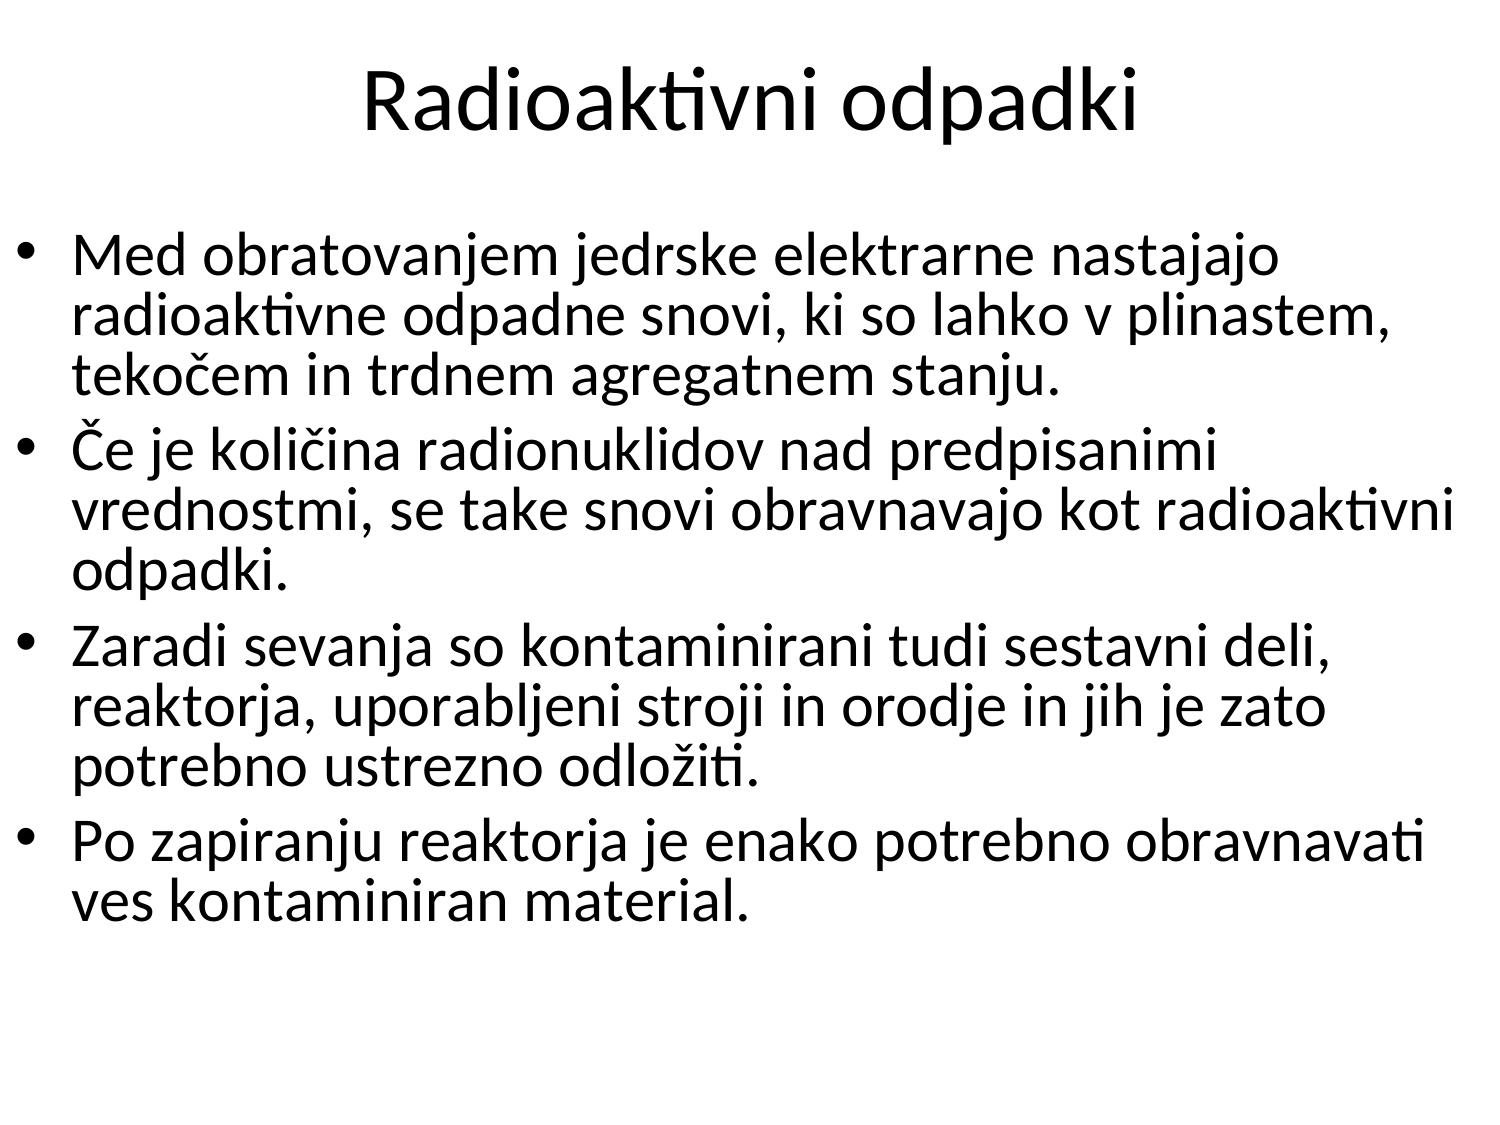

Radioaktivni odpadki
Med obratovanjem jedrske elektrarne nastajajo radioaktivne odpadne snovi, ki so lahko v plinastem, tekočem in trdnem agregatnem stanju.
Če je količina radionuklidov nad predpisanimi vrednostmi, se take snovi obravnavajo kot radioaktivni odpadki.
Zaradi sevanja so kontaminirani tudi sestavni deli, reaktorja, uporabljeni stroji in orodje in jih je zato potrebno ustrezno odložiti.
Po zapiranju reaktorja je enako potrebno obravnavati ves kontaminiran material.